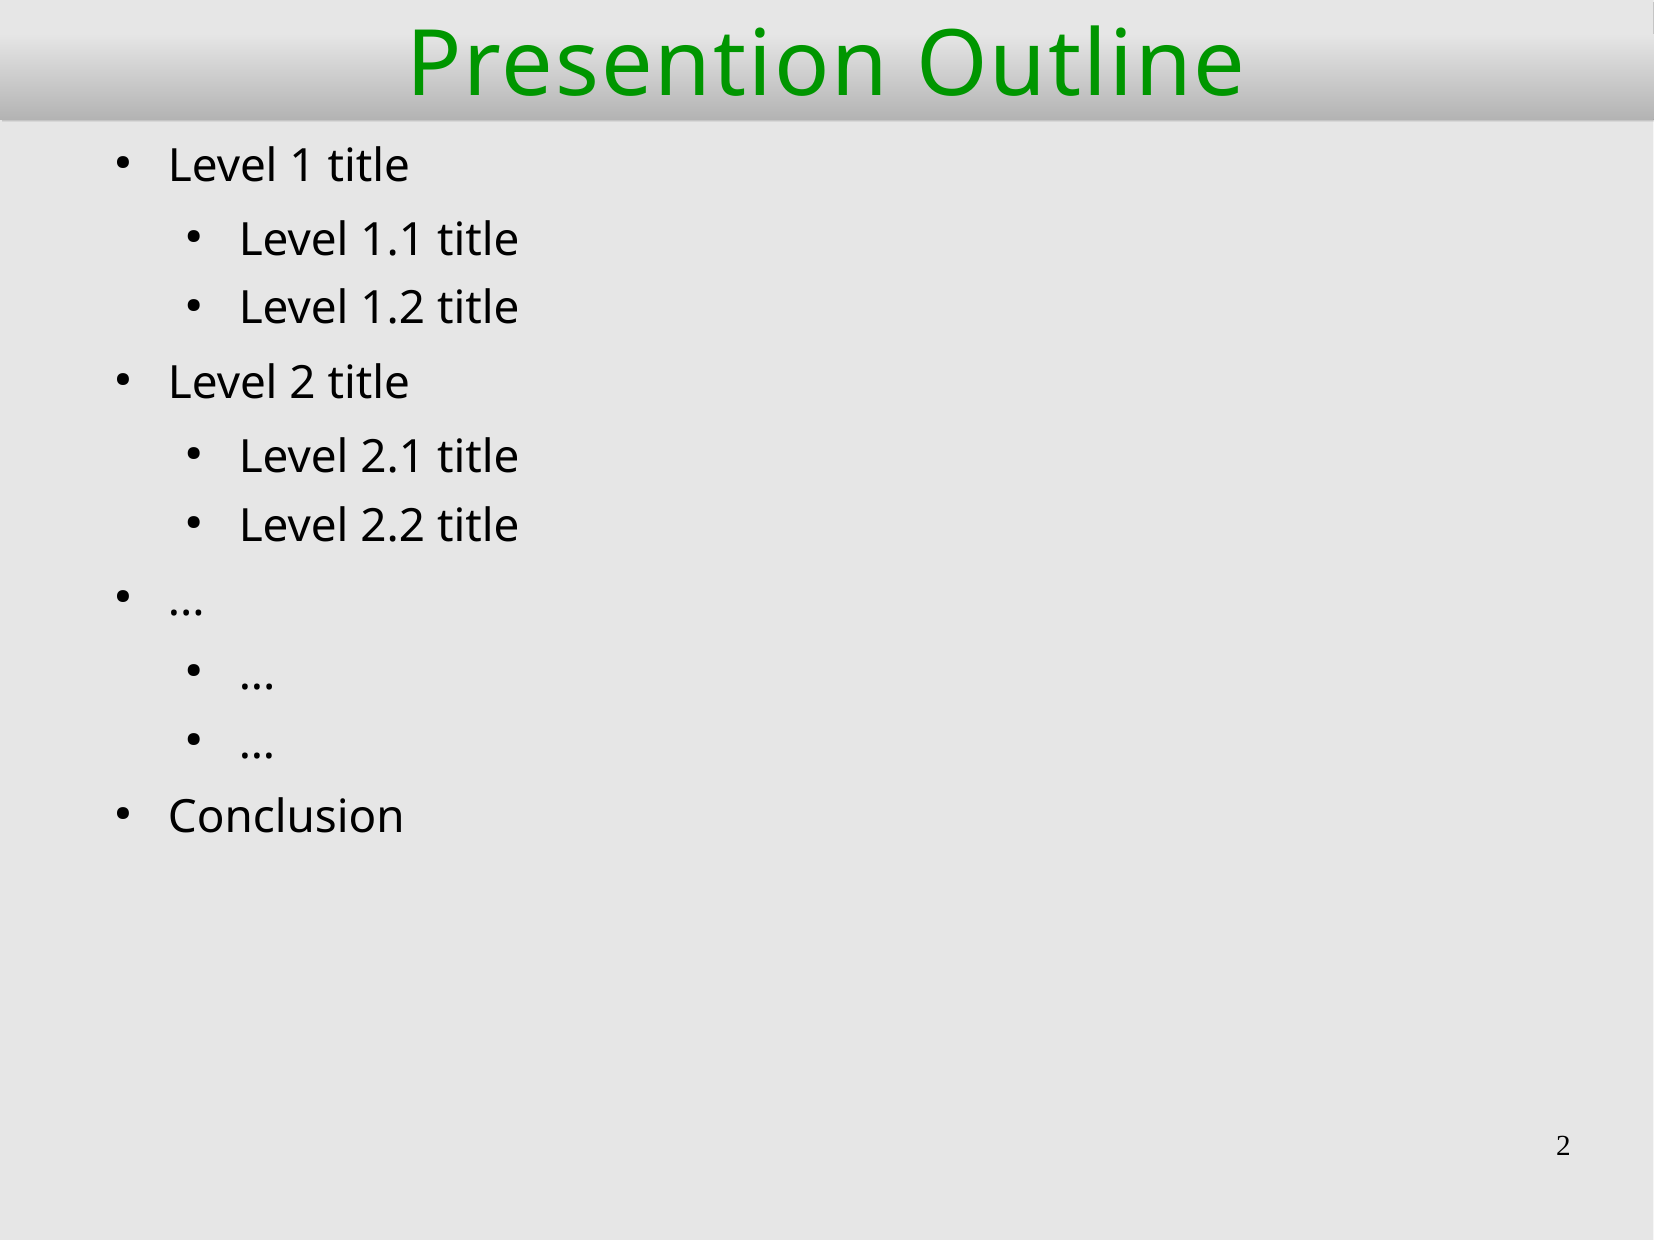

Presention Outline
# Level 1 title
Level 1.1 title
Level 1.2 title
Level 2 title
Level 2.1 title
Level 2.2 title
...
...
…
Conclusion
2